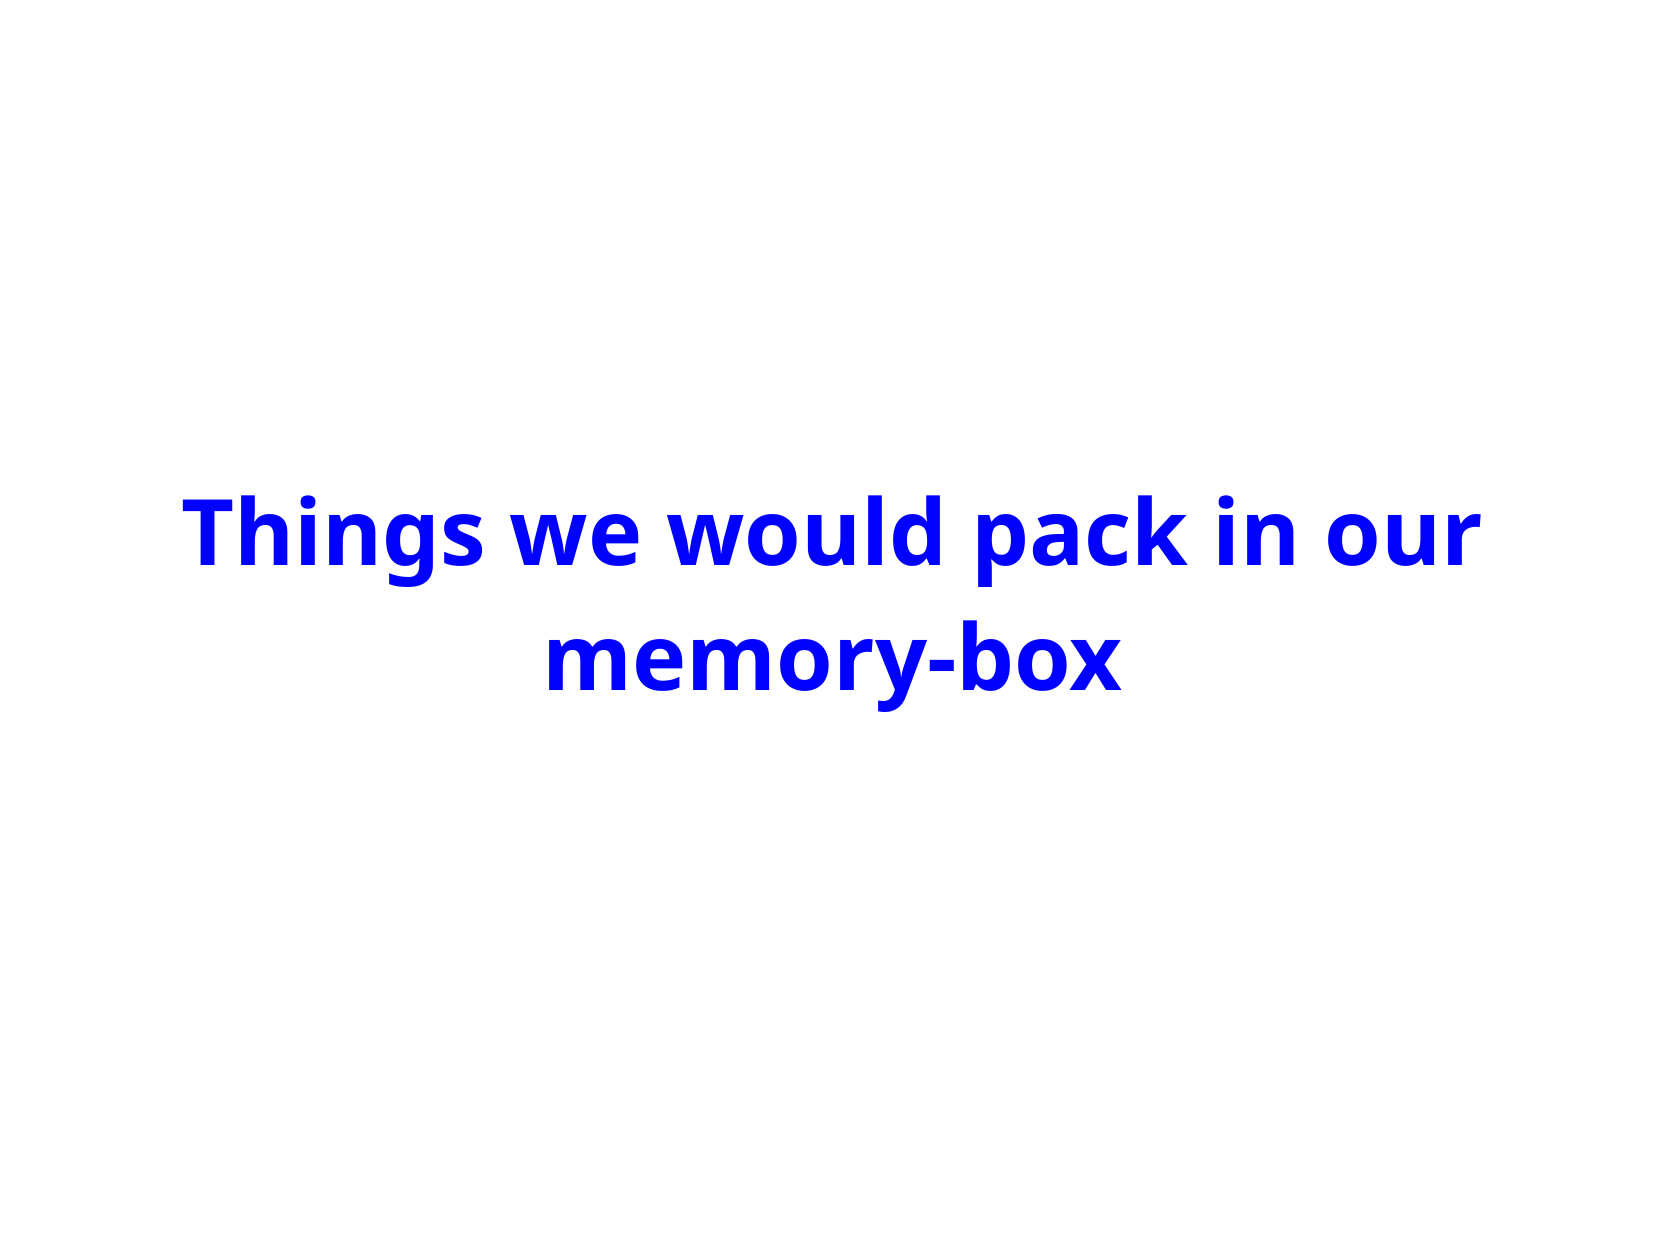

# Things we would pack in our memory-box